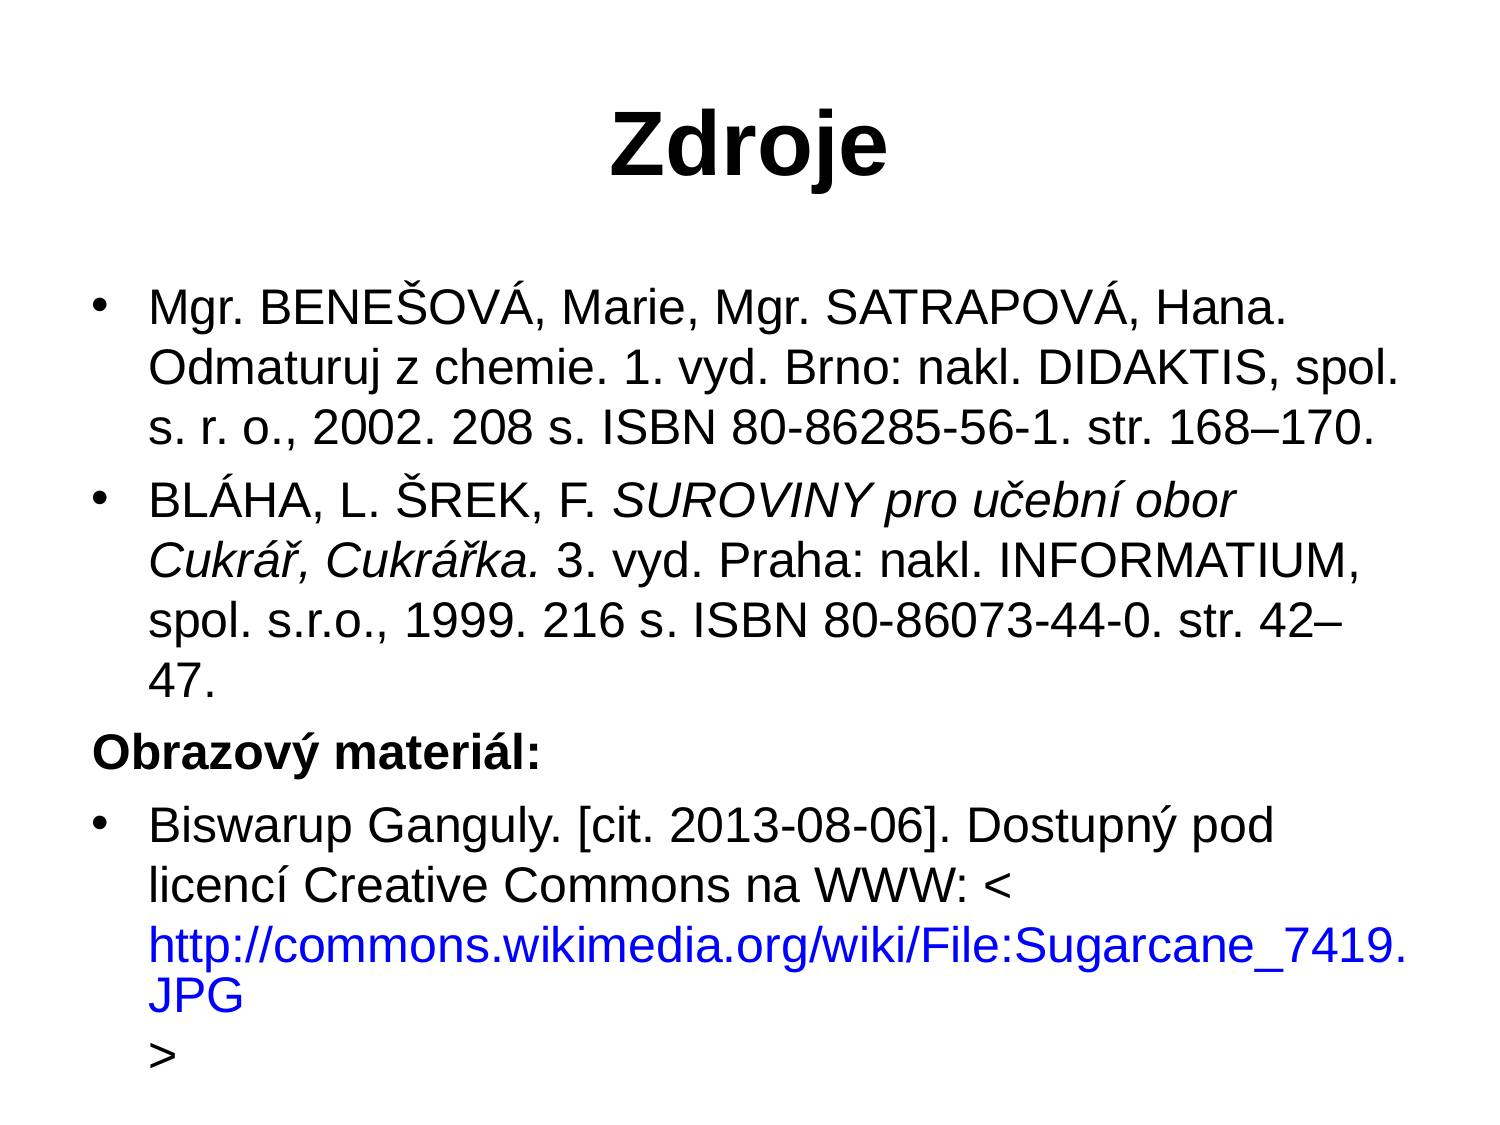

Zdroje
# Mgr. BENEŠOVÁ, Marie, Mgr. SATRAPOVÁ, Hana. Odmaturuj z chemie. 1. vyd. Brno: nakl. DIDAKTIS, spol. s. r. o., 2002. 208 s. ISBN 80-86285-56-1. str. 168–170.
BLÁHA, L. ŠREK, F. SUROVINY pro učební obor Cukrář, Cukrářka. 3. vyd. Praha: nakl. INFORMATIUM, spol. s.r.o., 1999. 216 s. ISBN 80-86073-44-0. str. 42–47.
Obrazový materiál:
Biswarup Ganguly. [cit. 2013-08-06]. Dostupný pod licencí Creative Commons na WWW: <http://commons.wikimedia.org/wiki/File:Sugarcane_7419.JPG>